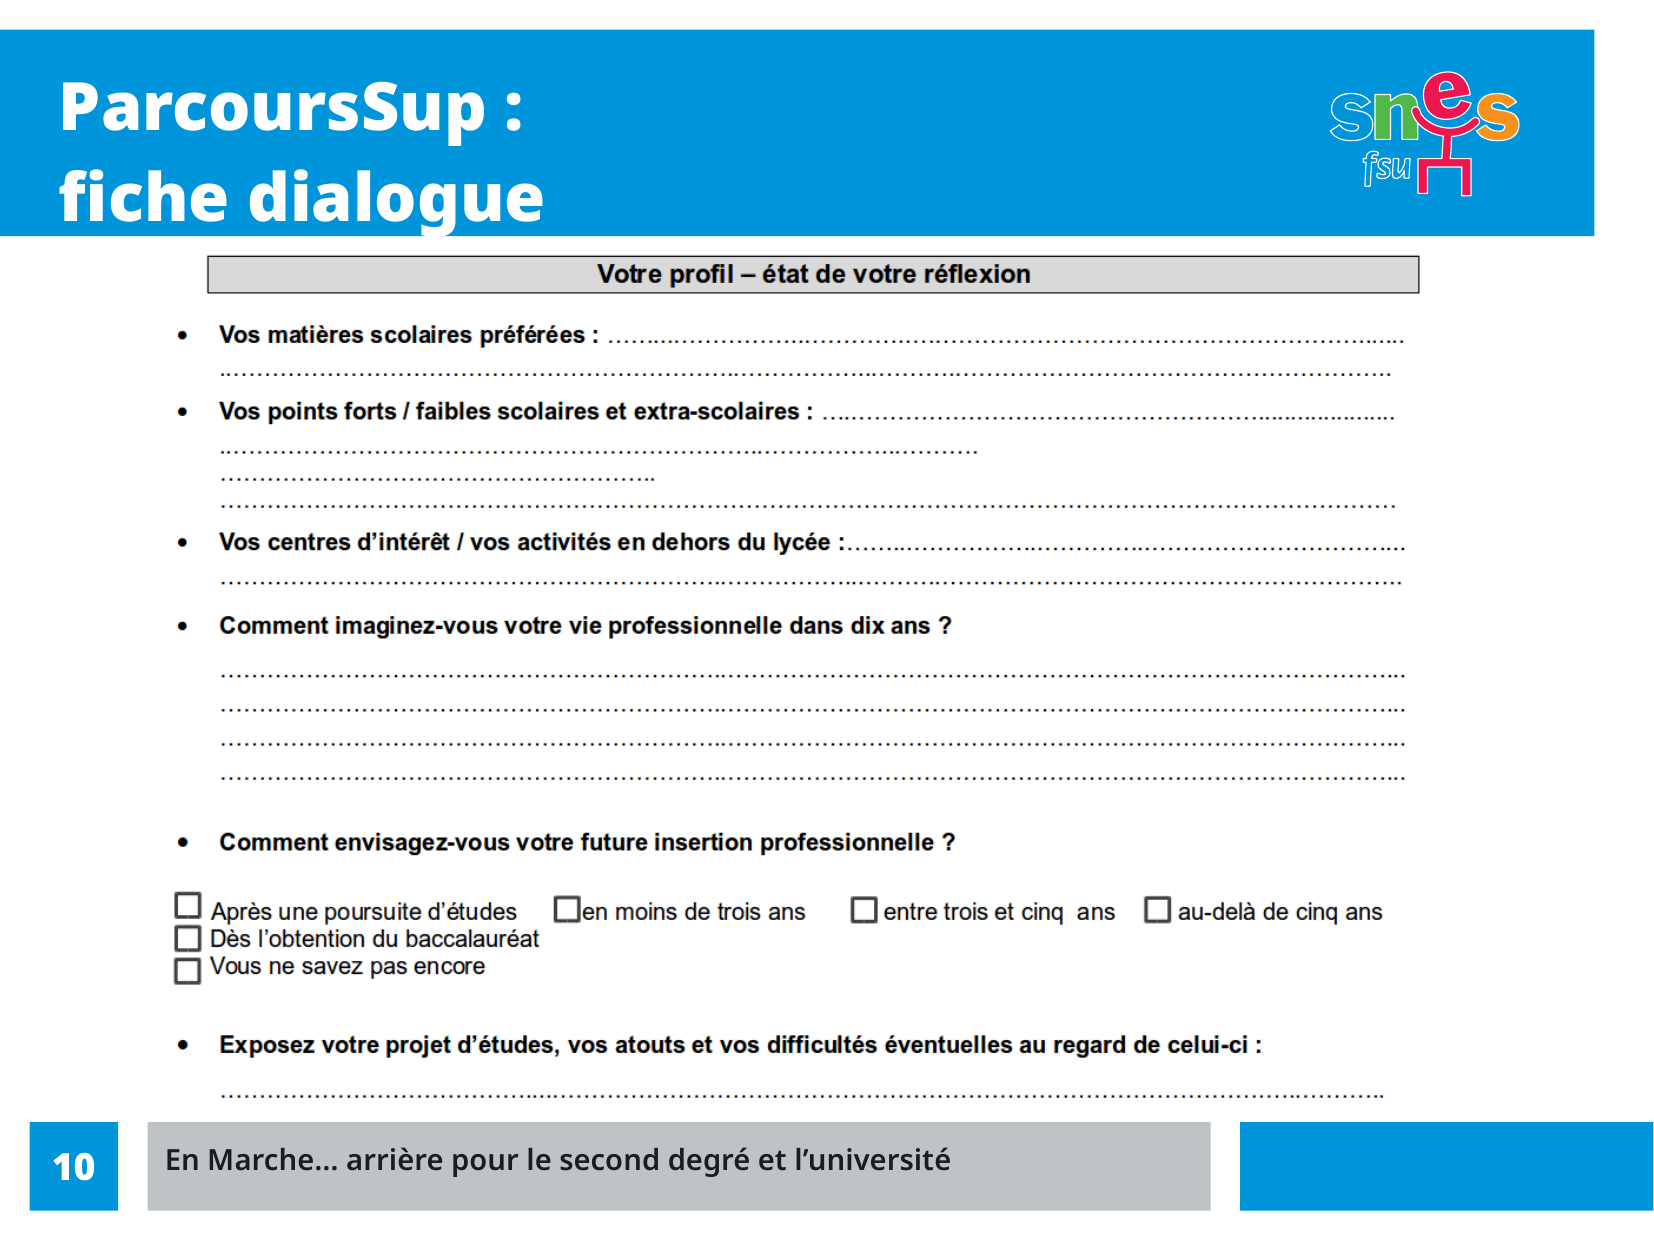

# ParcoursSup : fiche dialogue
10
En Marche… arrière pour le second degré et l’université